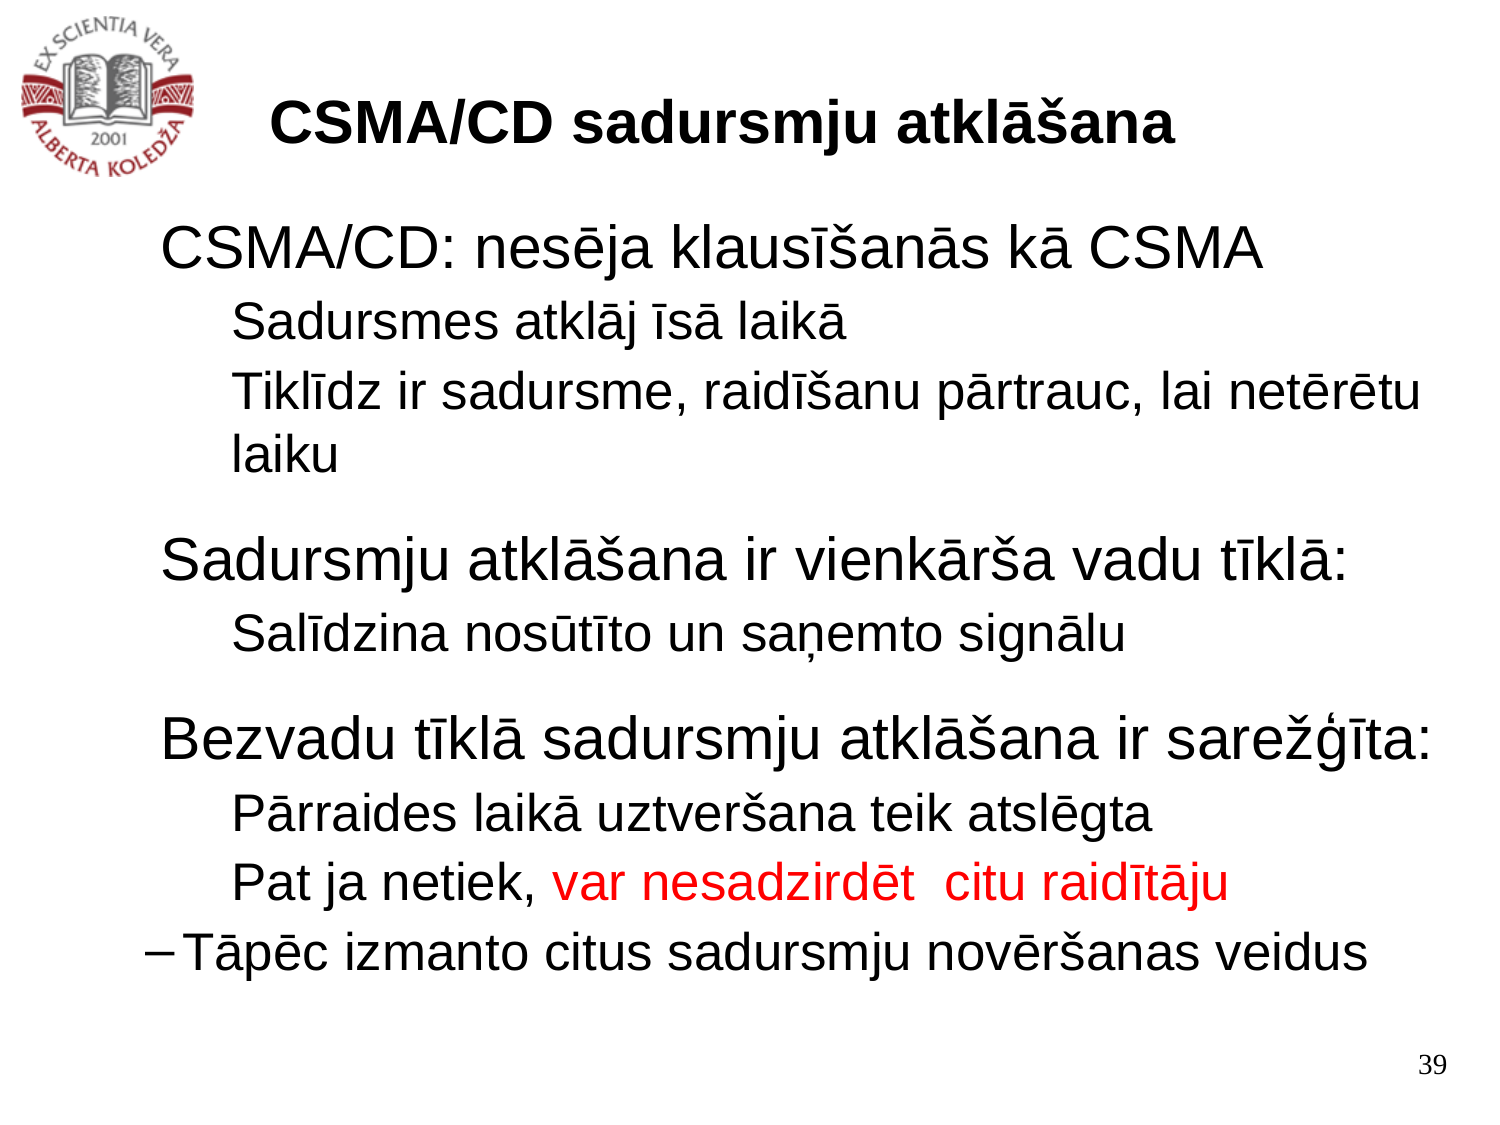

# CSMA/CD sadursmju atklāšana
CSMA/CD: nesēja klausīšanās kā CSMA
Sadursmes atklāj īsā laikā
Tiklīdz ir sadursme, raidīšanu pārtrauc, lai netērētu laiku
Sadursmju atklāšana ir vienkārša vadu tīklā:
Salīdzina nosūtīto un saņemto signālu
Bezvadu tīklā sadursmju atklāšana ir sarežģīta:
Pārraides laikā uztveršana teik atslēgta
Pat ja netiek, var nesadzirdēt citu raidītāju
Tāpēc izmanto citus sadursmju novēršanas veidus